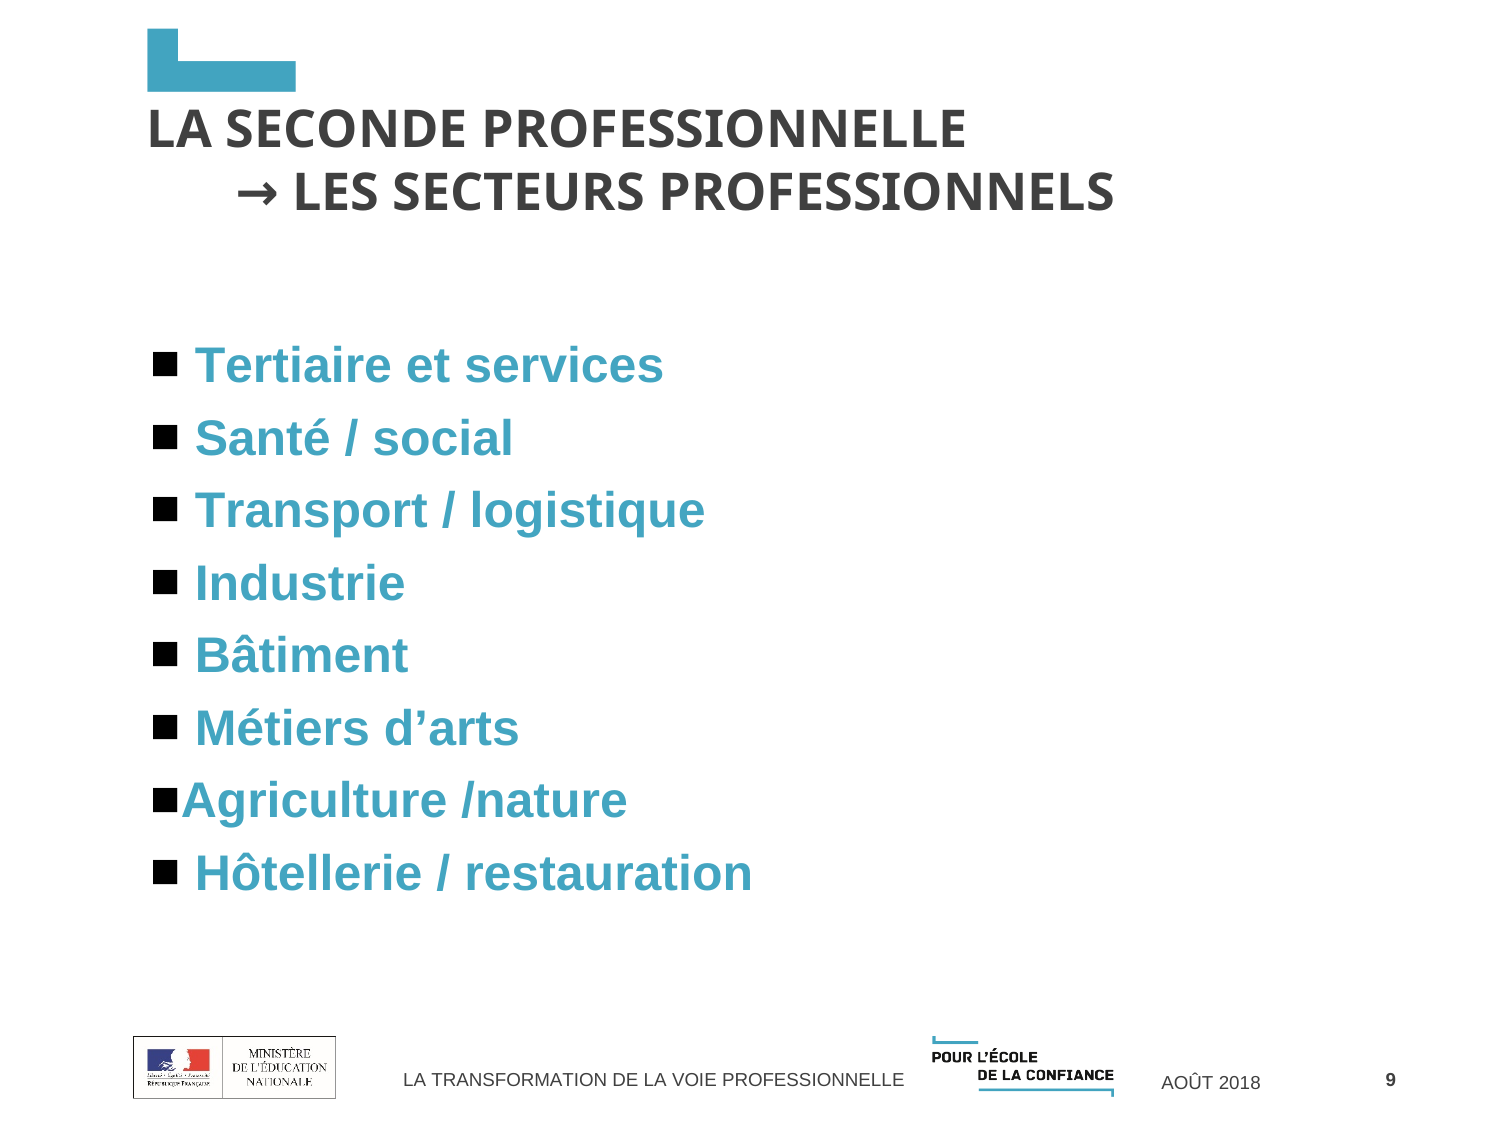

LA SECONDE PROFESSIONNELLE
	 → LES SECTEURS PROFESSIONNELS
 Tertiaire et services
 Santé / social
 Transport / logistique
 Industrie
 Bâtiment
 Métiers d’arts
Agriculture /nature
 Hôtellerie / restauration